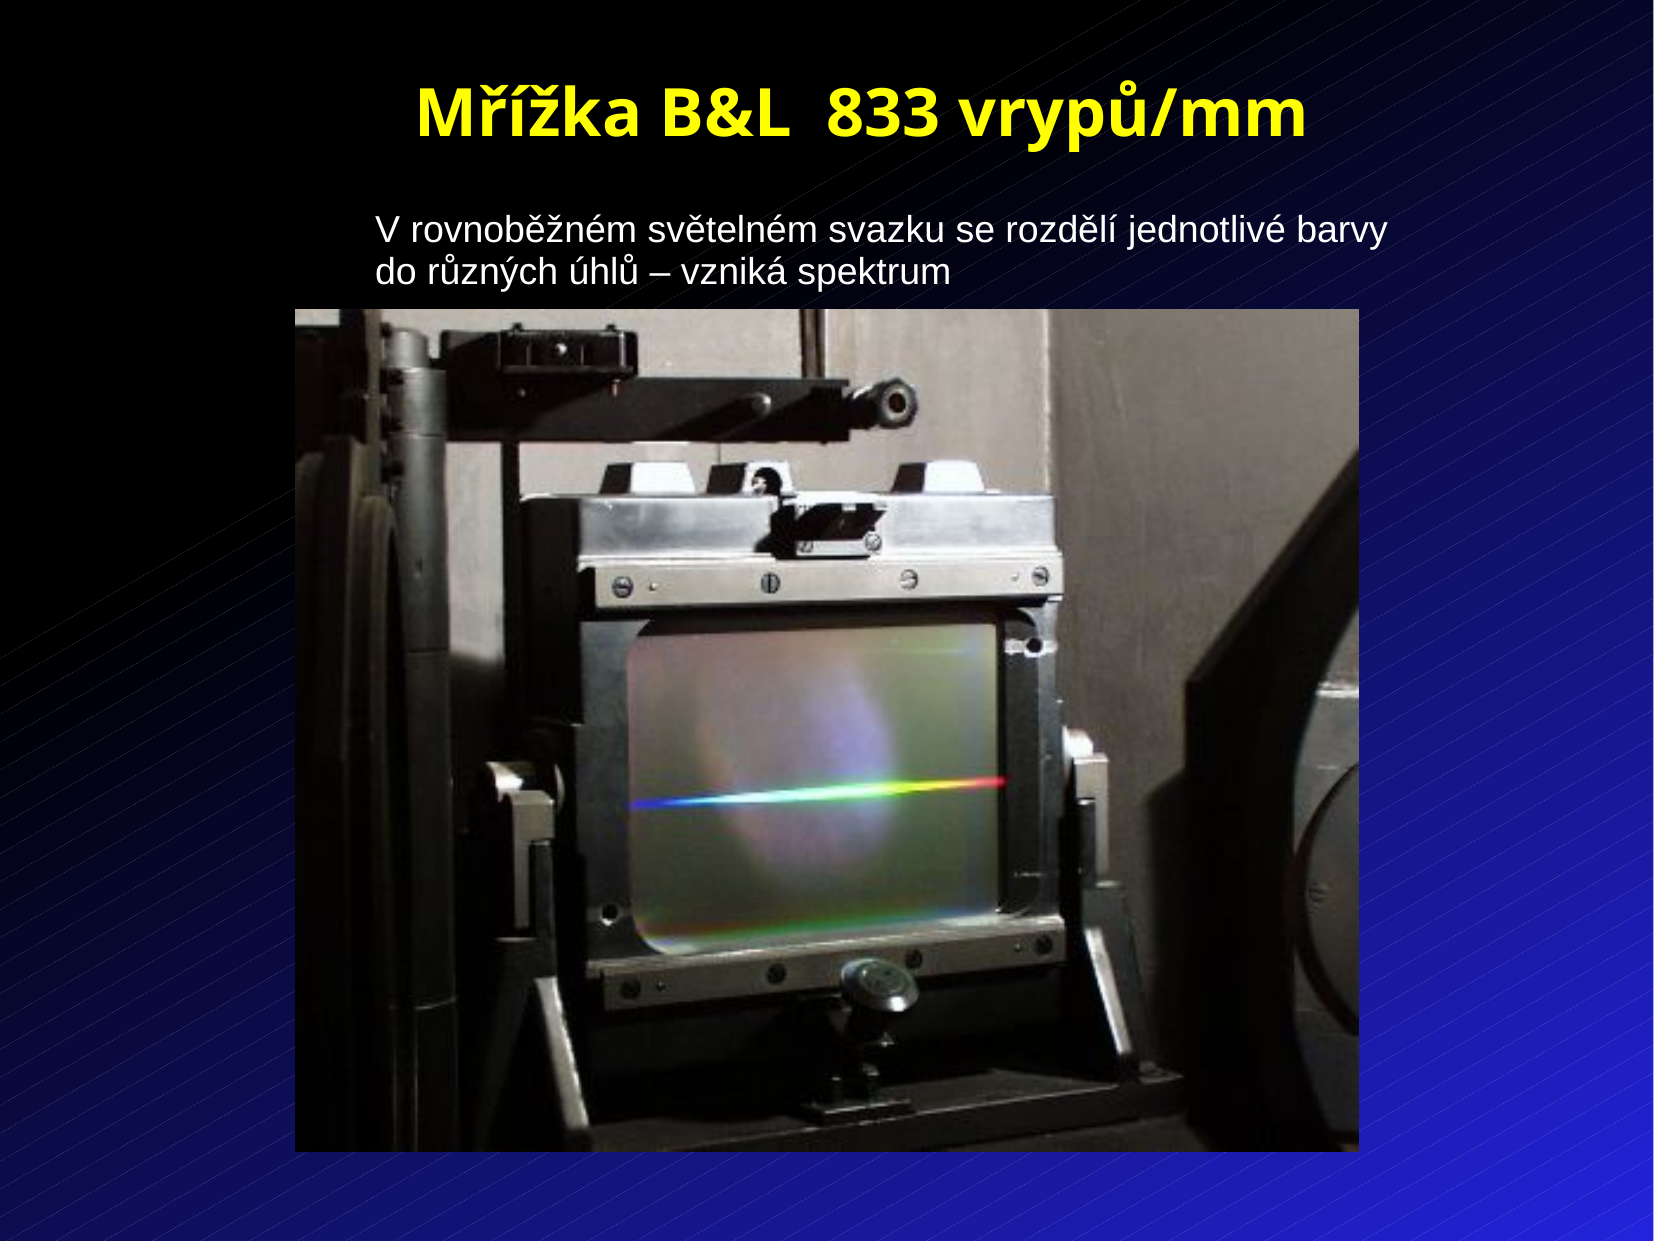

# Mřížka B&L 833 vrypů/mm
V rovnoběžném světelném svazku se rozdělí jednotlivé barvy do různých úhlů – vzniká spektrum